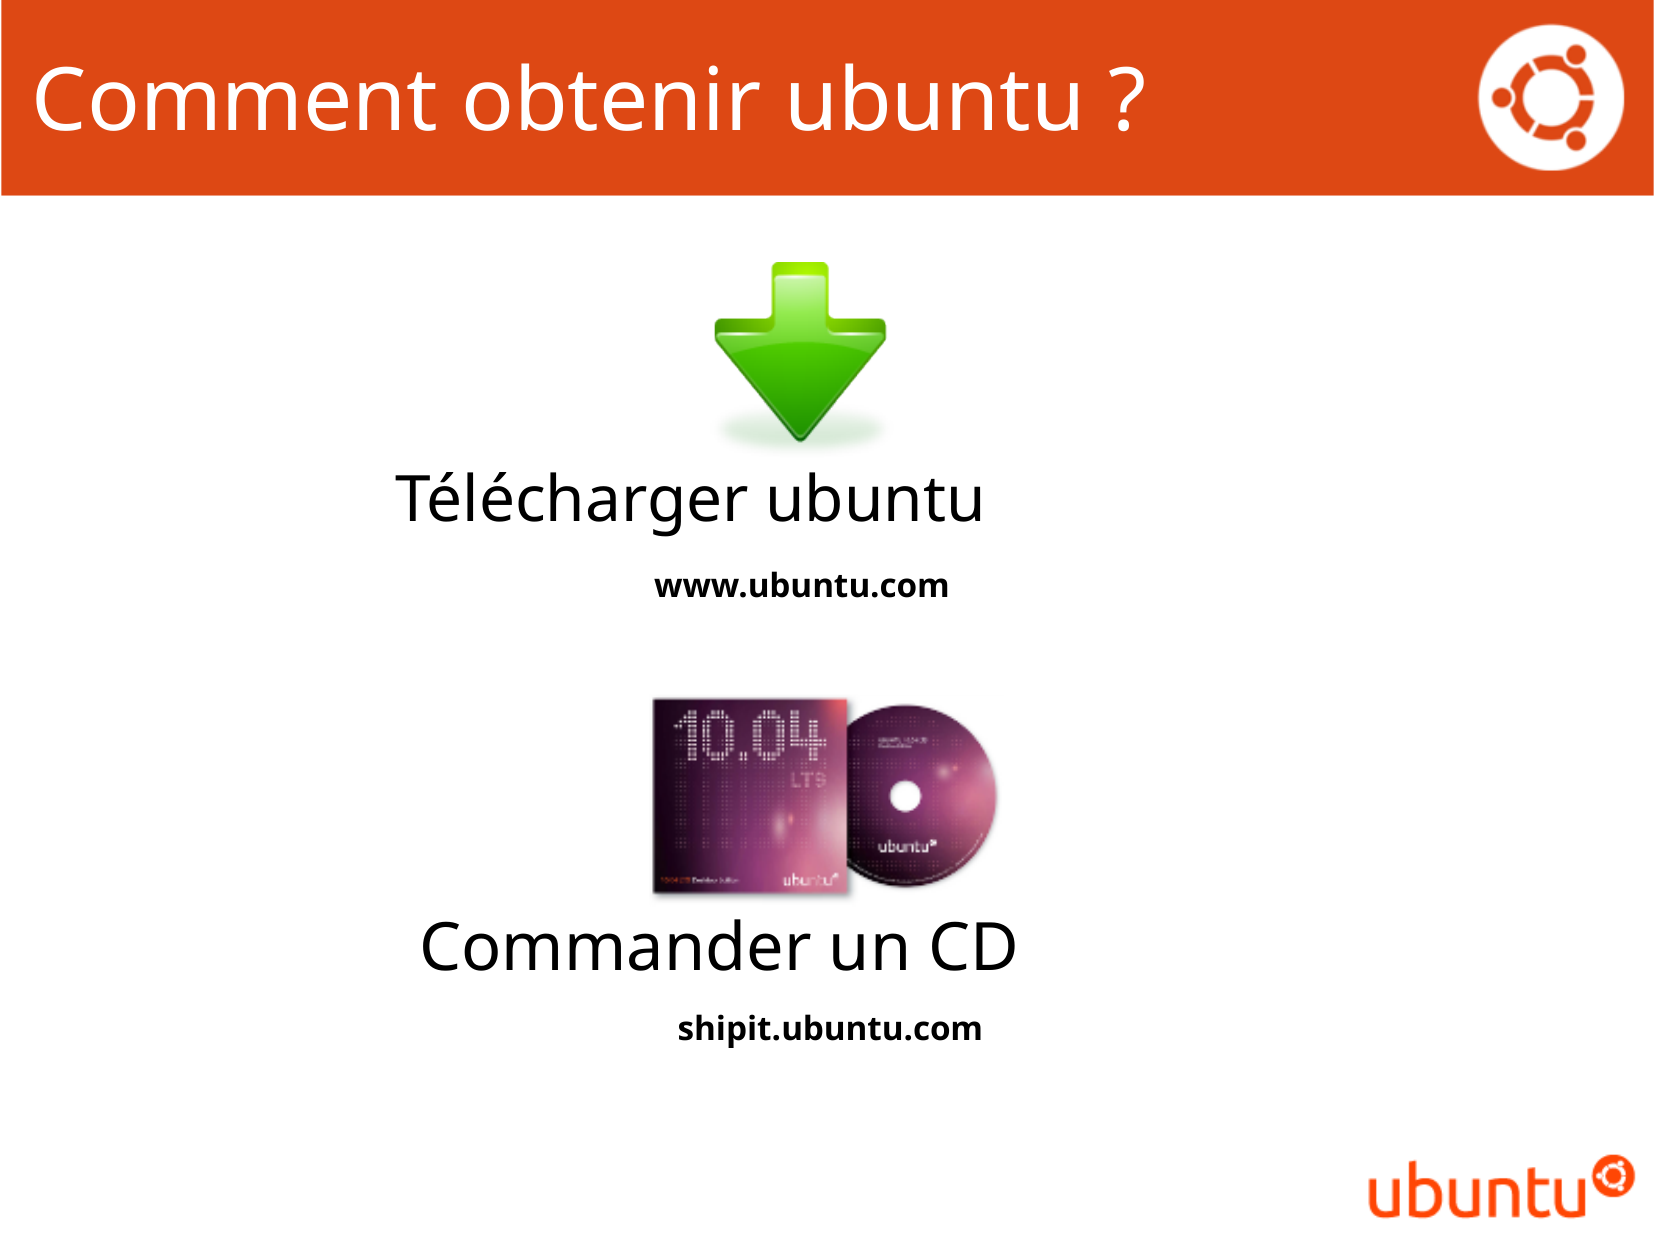

# Comment obtenir ubuntu ?
Télécharger ubuntu
www.ubuntu.com
Commander un CD
shipit.ubuntu.com